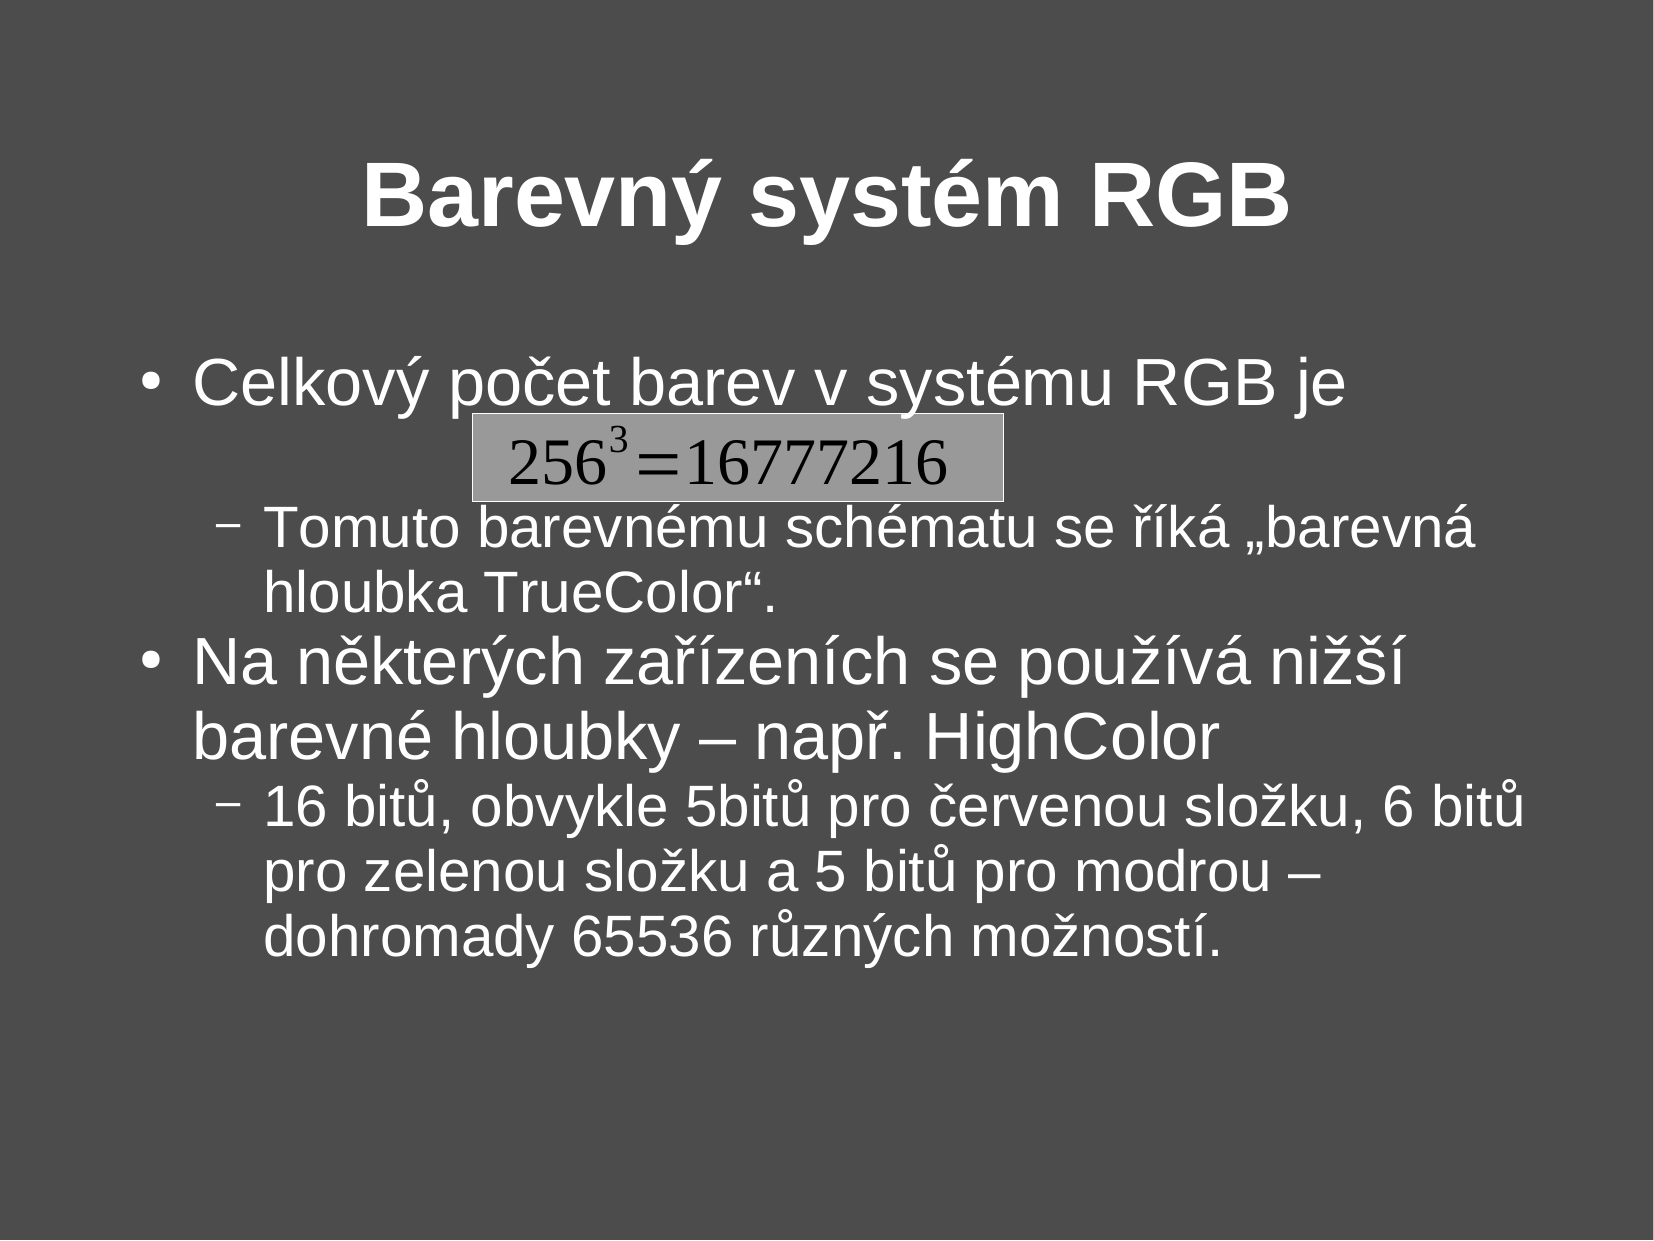

# Barevný systém RGB
Celkový počet barev v systému RGB je
Tomuto barevnému schématu se říká „barevná hloubka TrueColor“.
Na některých zařízeních se používá nižší barevné hloubky – např. HighColor
16 bitů, obvykle 5bitů pro červenou složku, 6 bitů pro zelenou složku a 5 bitů pro modrou – dohromady 65536 různých možností.